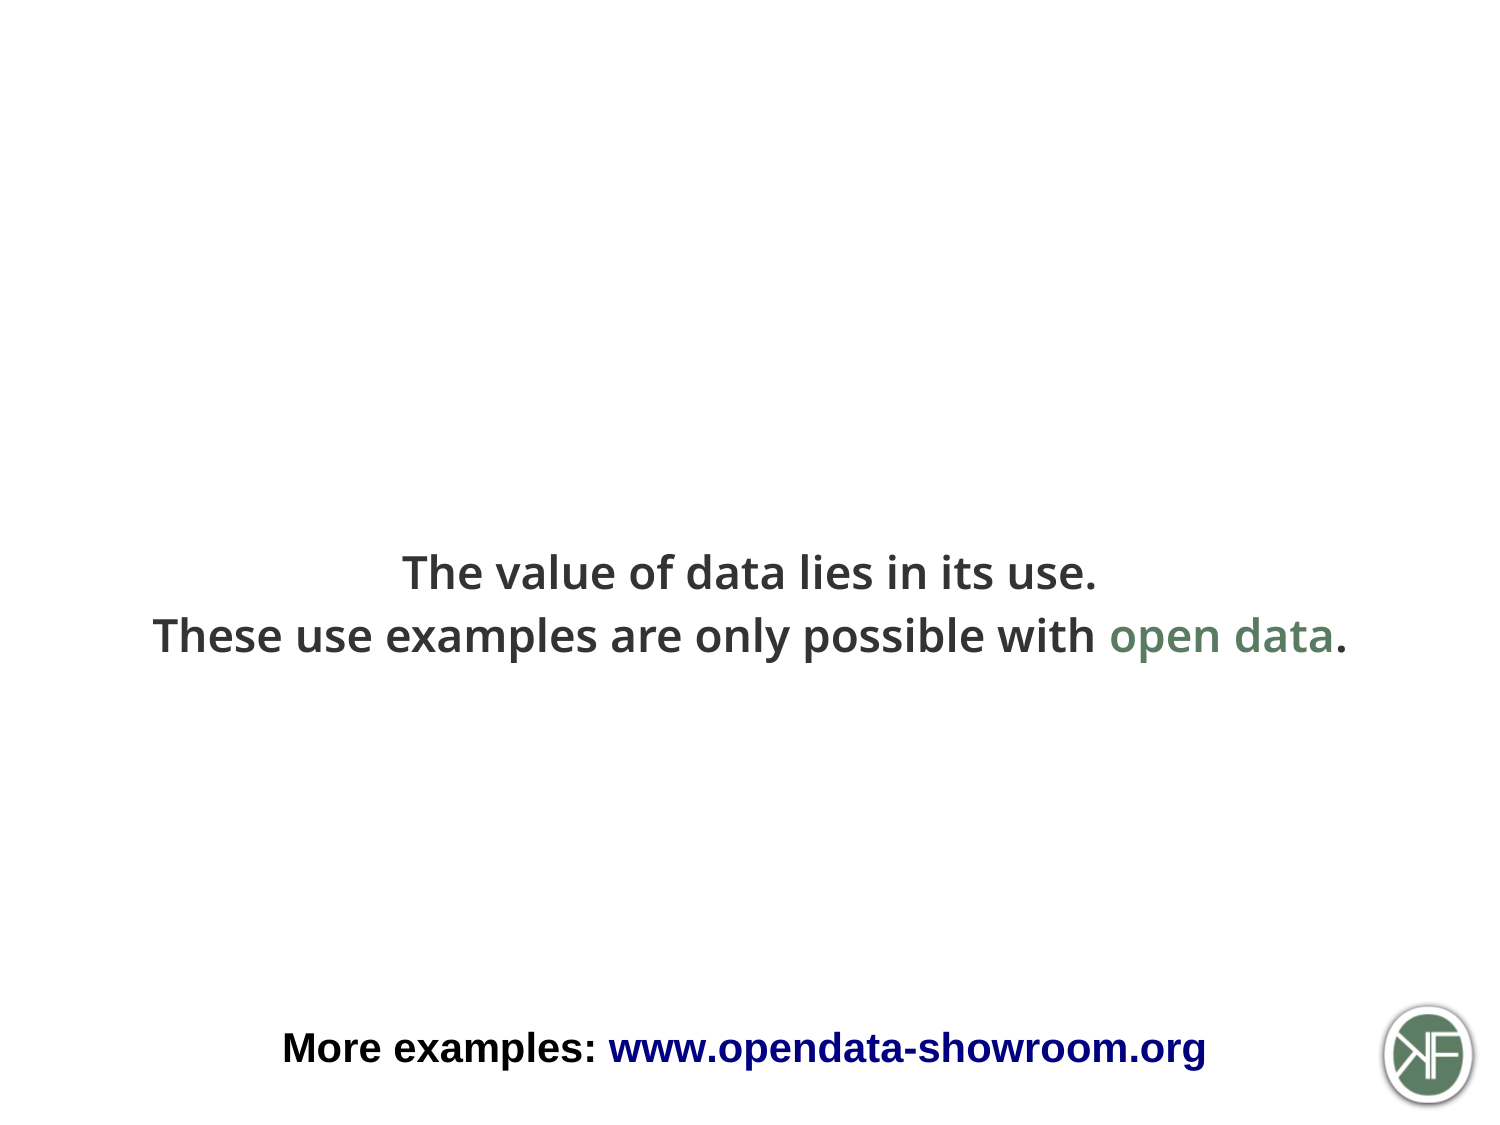

#
The value of data lies in its use.
These use examples are only possible with open data.
More examples: www.opendata-showroom.org